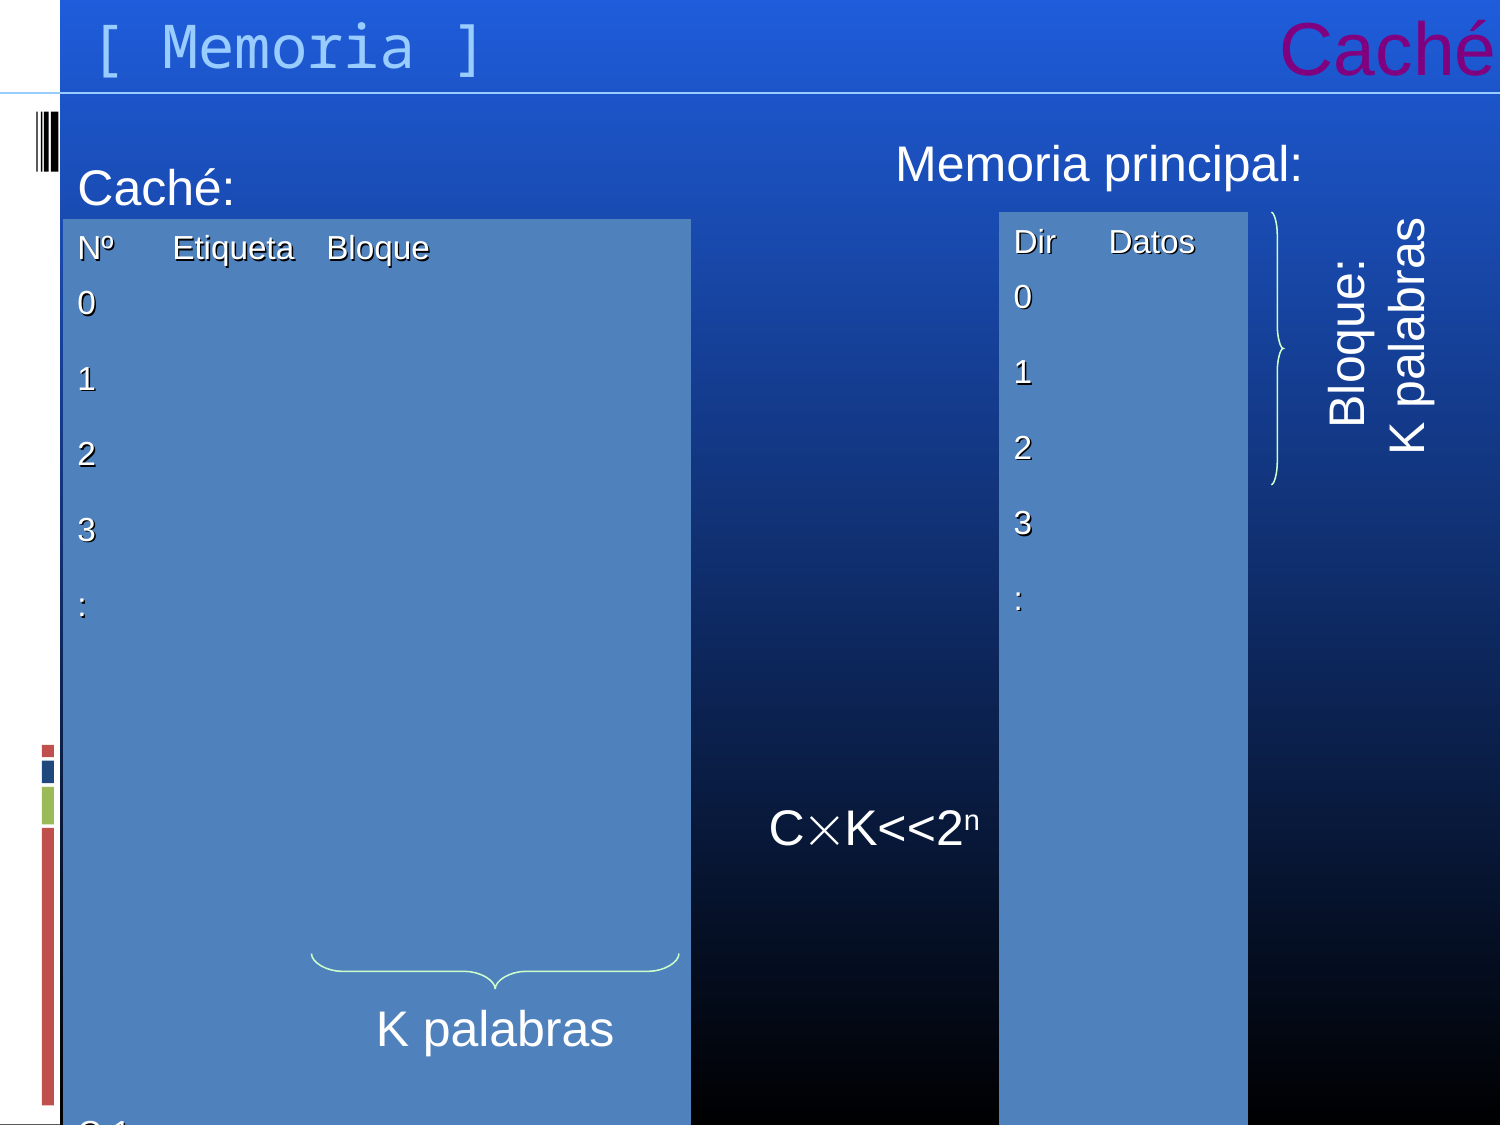

# [ Memoria ]
Caché
Memoria principal:
Caché:
| Dir | Datos |
| --- | --- |
| 0 | |
| 1 | |
| 2 | |
| 3 | |
| : | |
| | |
| | |
| | |
| | |
| | |
| | |
| | |
| | |
| 2n-1 | |
| Nº | Etiqueta | Bloque |
| --- | --- | --- |
| 0 | | |
| 1 | | |
| 2 | | |
| 3 | | |
| : | | |
| | | |
| | | |
| | | |
| | | |
| | | |
| | | |
| C-1 | | |
Bloque:
 K palabras
CK<<2n
K palabras